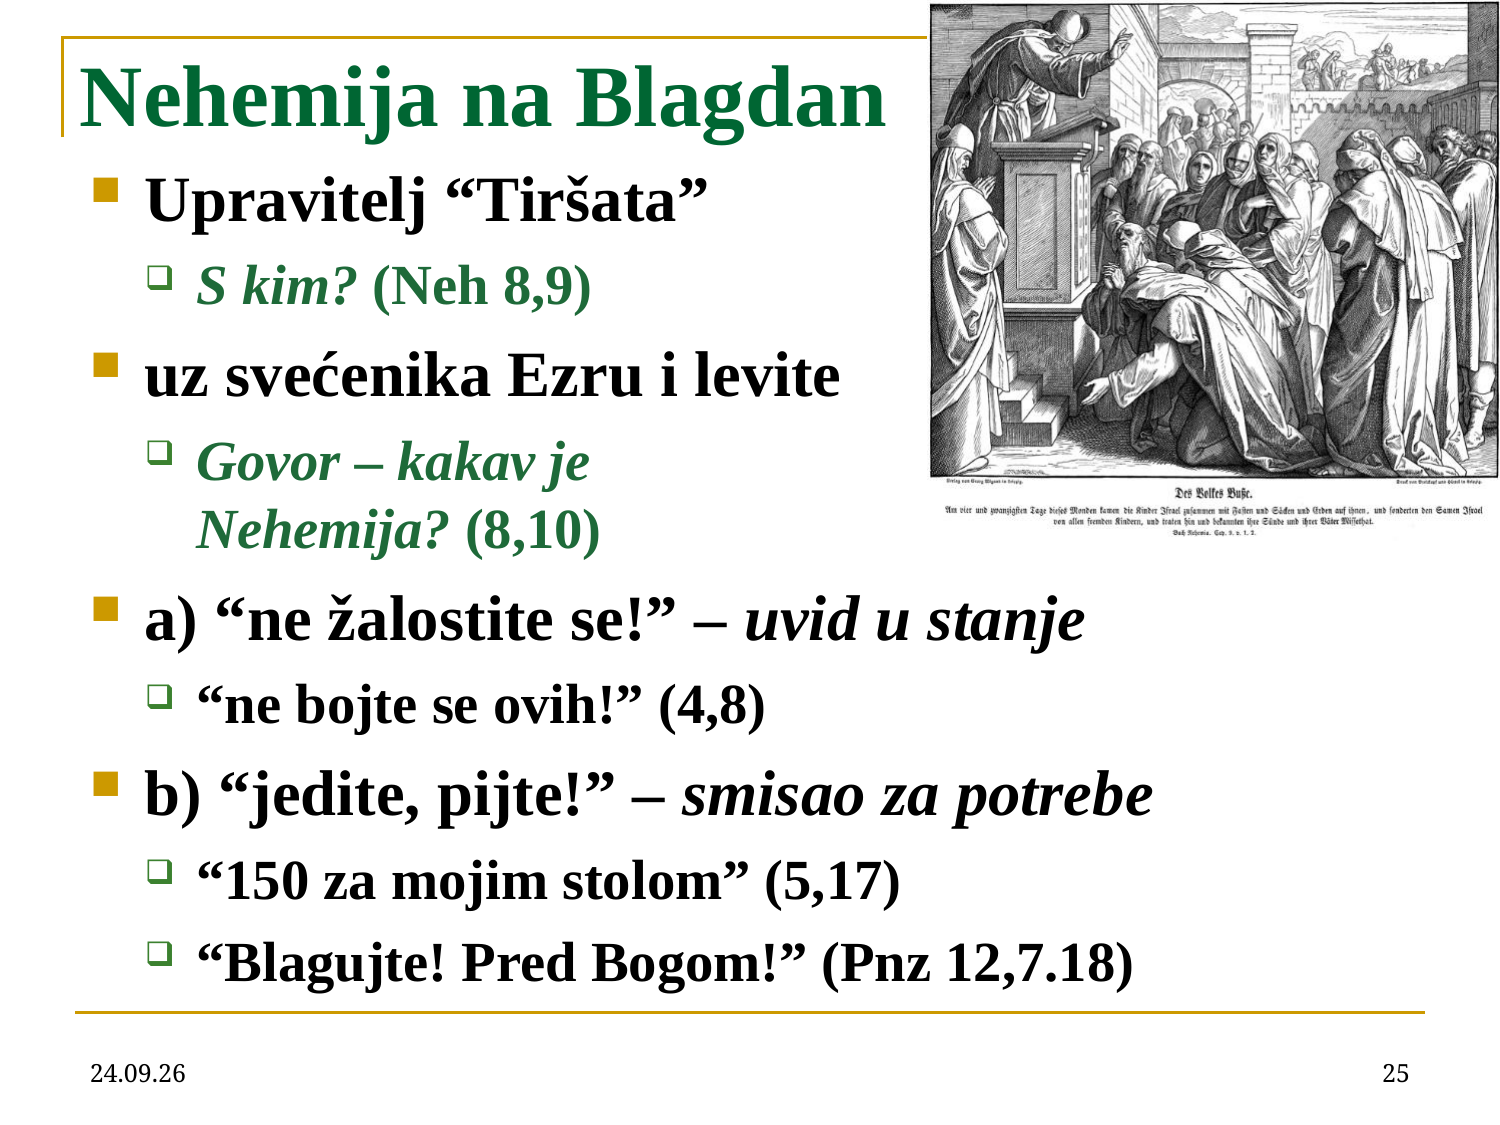

# Nehemija na Blagdan
Upravitelj “Tiršata”
S kim? (Neh 8,9)
uz svećenika Ezru i levite
Govor – kakav je
Nehemija? (8,10)
a) “ne žalostite se!” – uvid u stanje
“ne bojte se ovih!” (4,8)
b) “jedite, pijte!” – smisao za potrebe
“150 za mojim stolom” (5,17)
“Blagujte! Pred Bogom!” (Pnz 12,7.18)